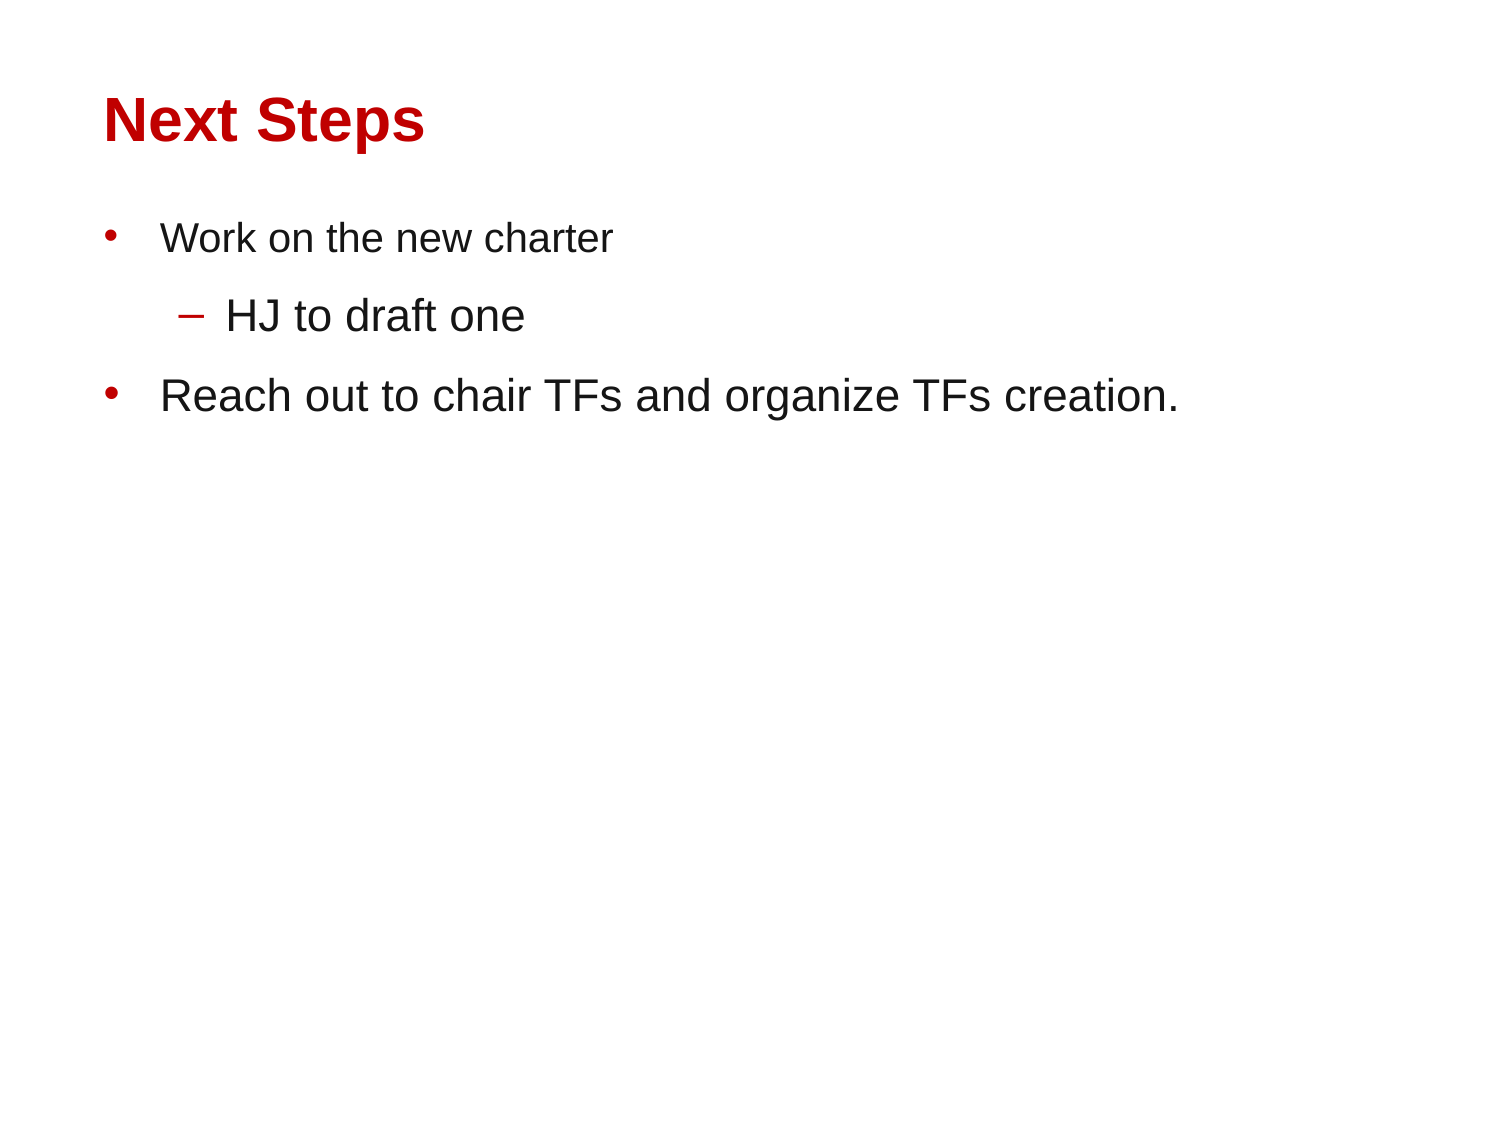

# Next Steps
Work on the new charter
HJ to draft one
Reach out to chair TFs and organize TFs creation.